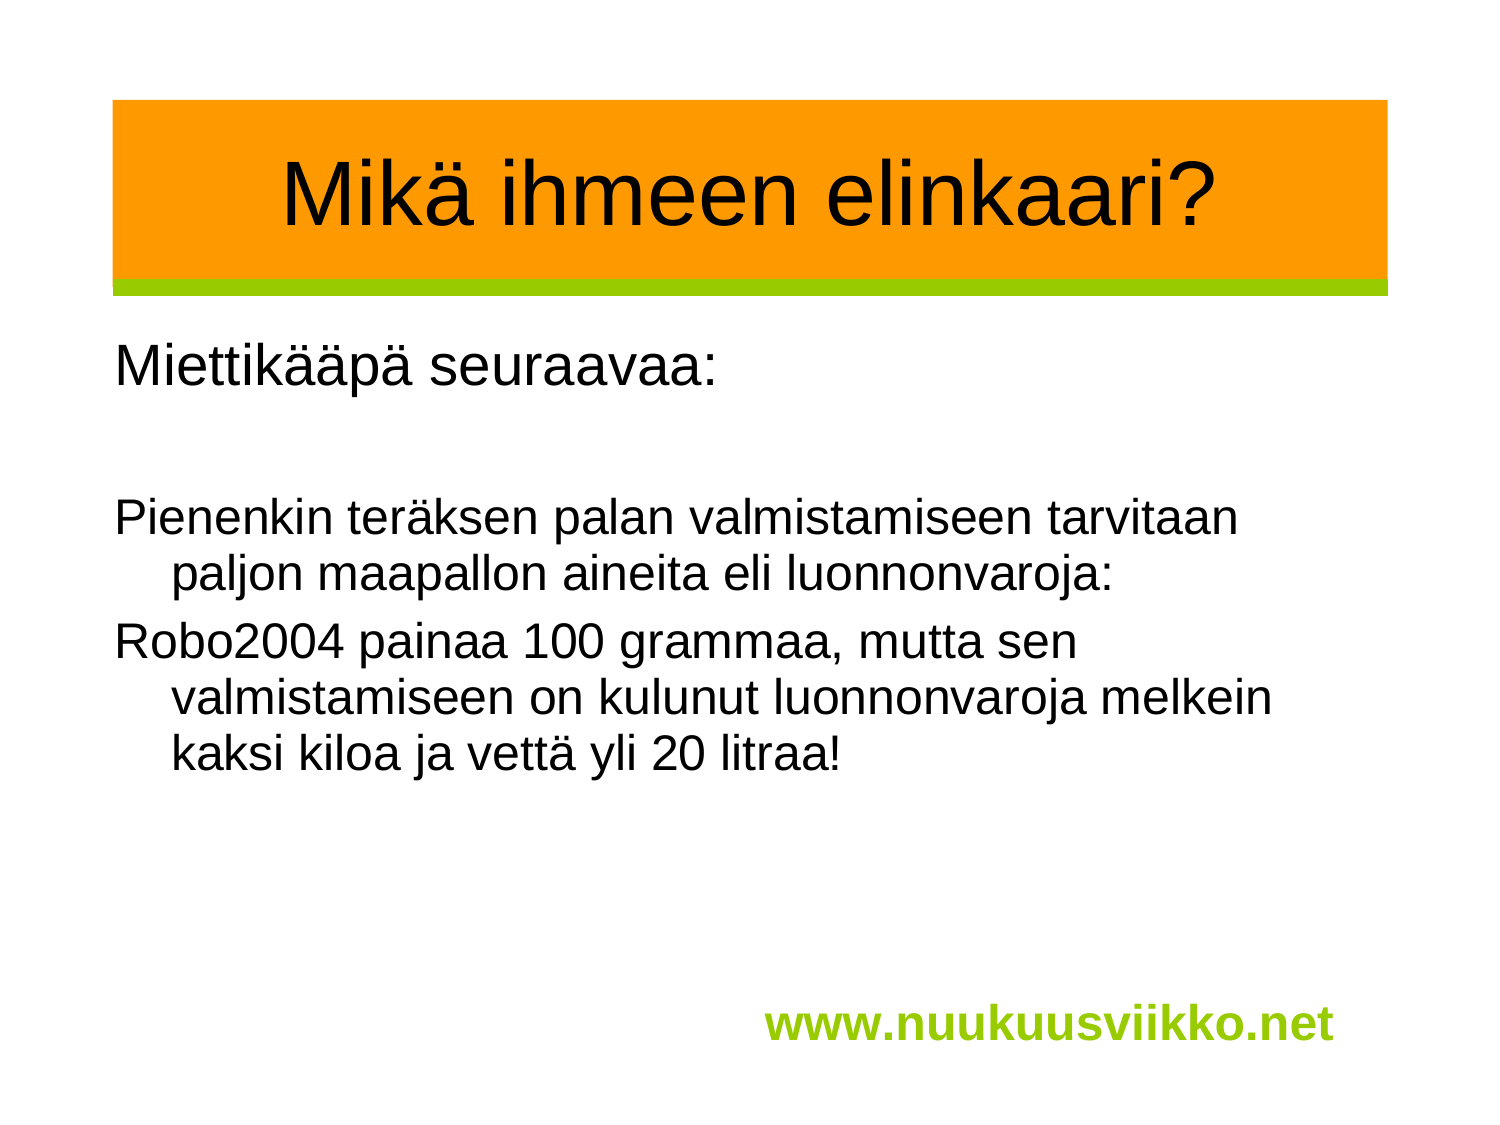

# Mikä ihmeen elinkaari?
Miettikääpä seuraavaa:
Pienenkin teräksen palan valmistamiseen tarvitaan paljon maapallon aineita eli luonnonvaroja:
Robo2004 painaa 100 grammaa, mutta sen valmistamiseen on kulunut luonnonvaroja melkein kaksi kiloa ja vettä yli 20 litraa!
www.nuukuusviikko.net